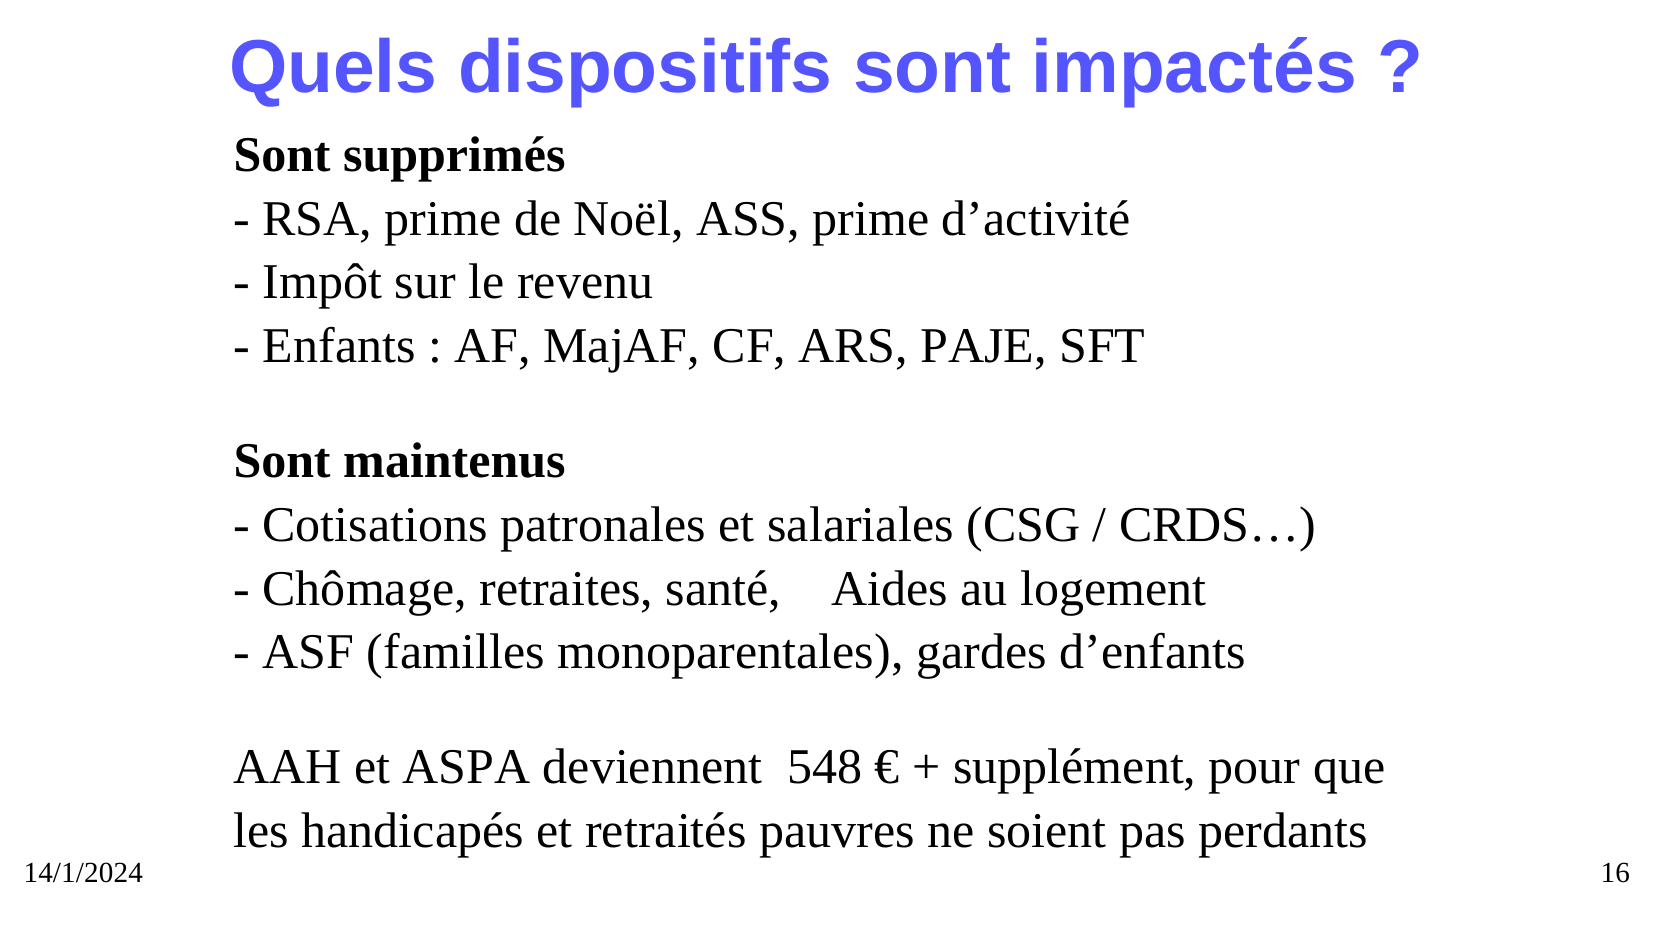

# Quels dispositifs sont impactés ?
Sont supprimés
- RSA, prime de Noël, ASS, prime d’activité
- Impôt sur le revenu
- Enfants : AF, MajAF, CF, ARS, PAJE, SFT
Sont maintenus
- Cotisations patronales et salariales (CSG / CRDS…)
- Chômage, retraites, santé, Aides au logement
- ASF (familles monoparentales), gardes d’enfants
AAH et ASPA deviennent 548 € + supplément, pour que les handicapés et retraités pauvres ne soient pas perdants
14/1/2024
16